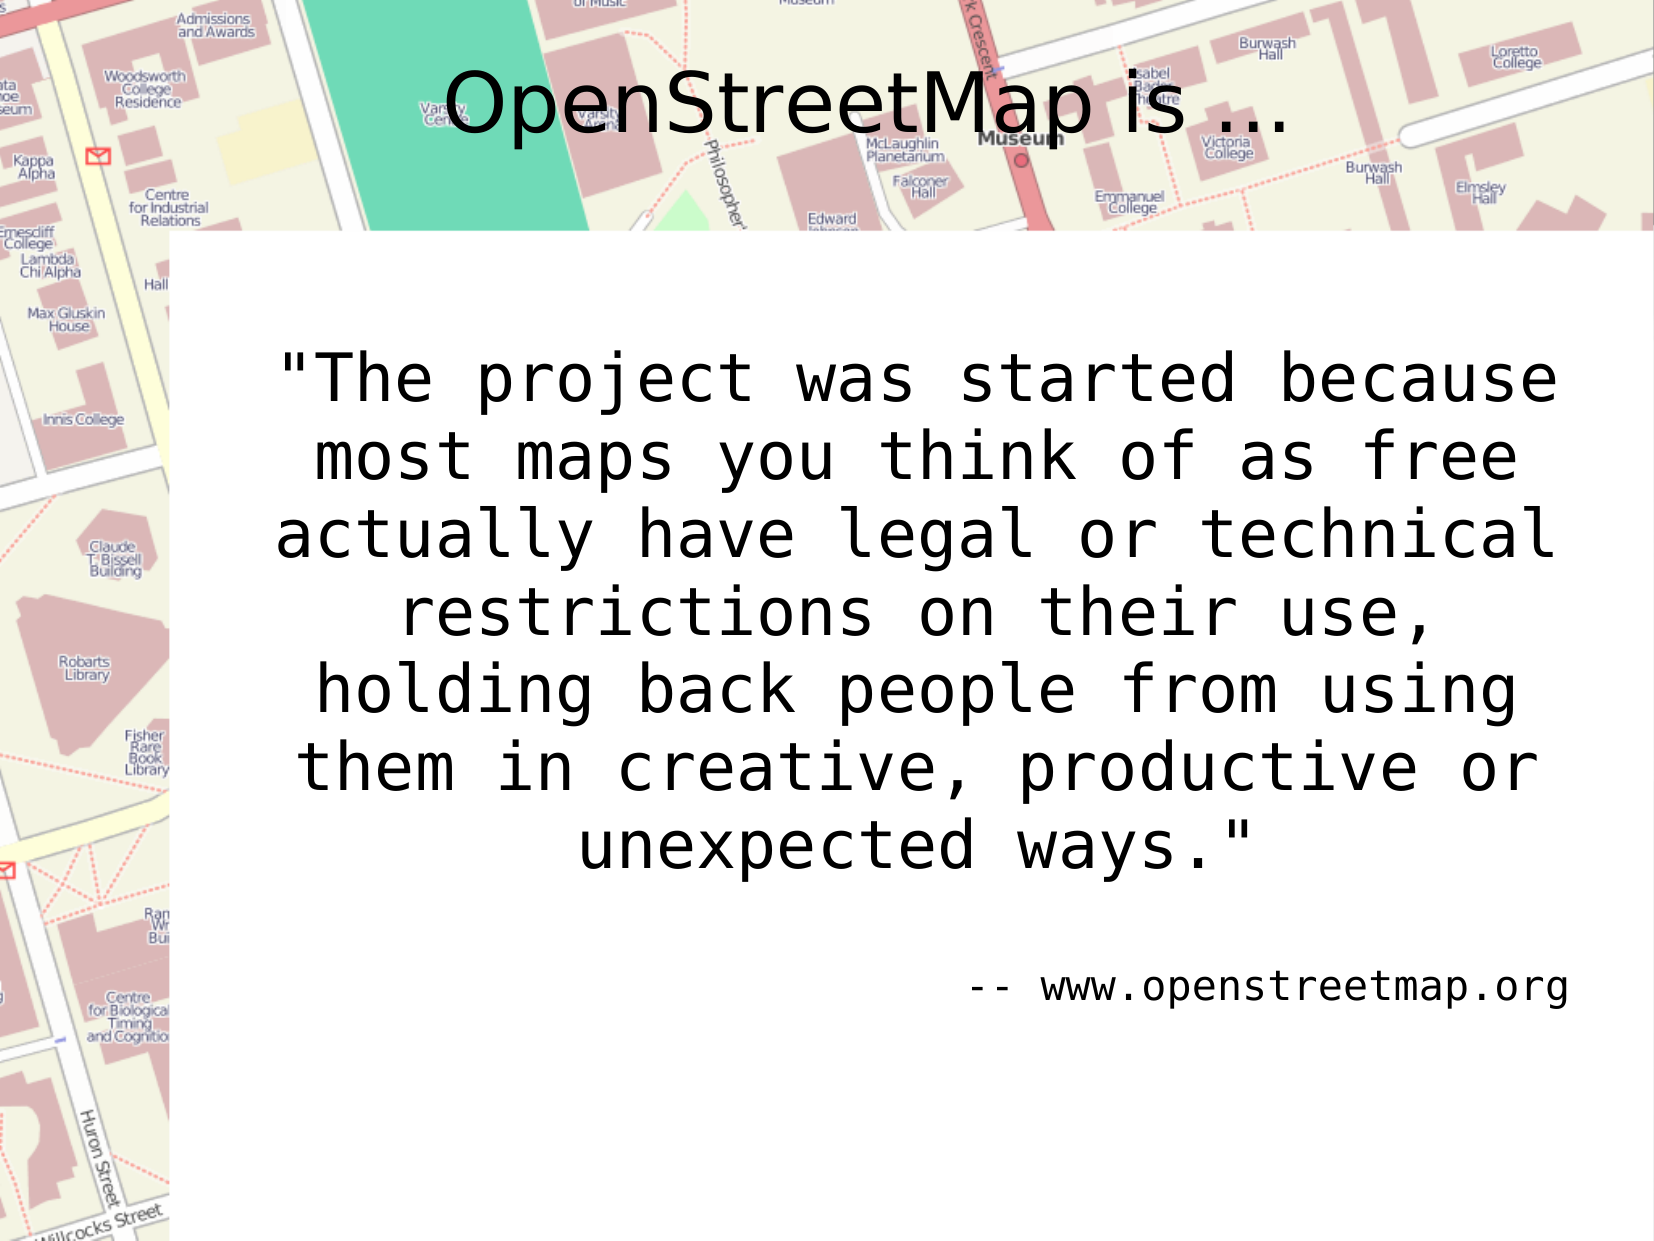

# OpenStreetMap is ...
"The project was started because most maps you think of as free actually have legal or technical restrictions on their use, holding back people from using them in creative, productive or unexpected ways."
-- www.openstreetmap.org